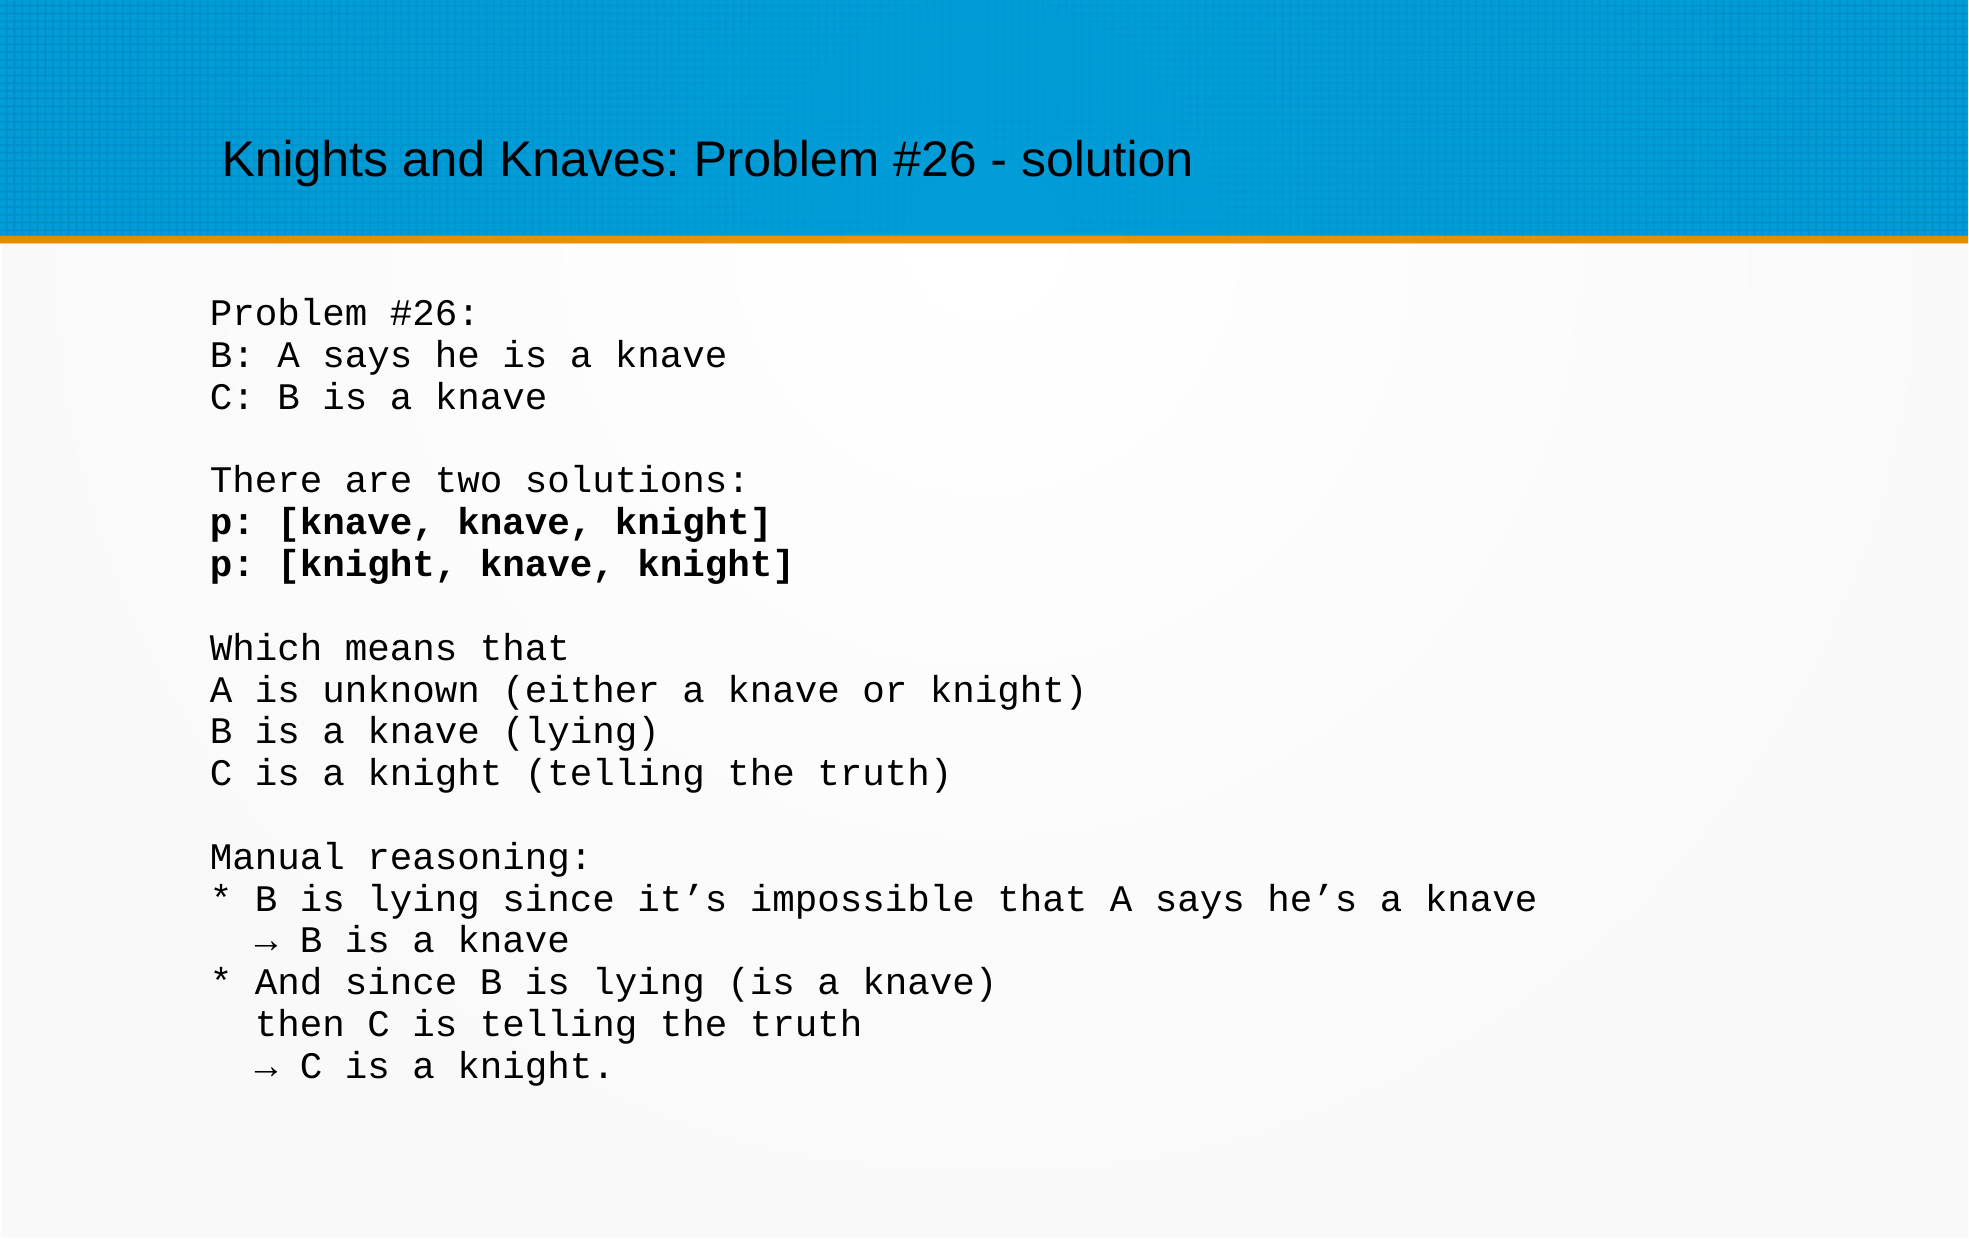

Knights and Knaves: Problem #26 - solution
Problem #26:
B: A says he is a knave
C: B is a knave
There are two solutions:
p: [knave, knave, knight]
p: [knight, knave, knight]
Which means that
A is unknown (either a knave or knight)
B is a knave (lying)
C is a knight (telling the truth)
Manual reasoning:
* B is lying since it’s impossible that A says he’s a knave
 → B is a knave
* And since B is lying (is a knave)
 then C is telling the truth
 → C is a knight.